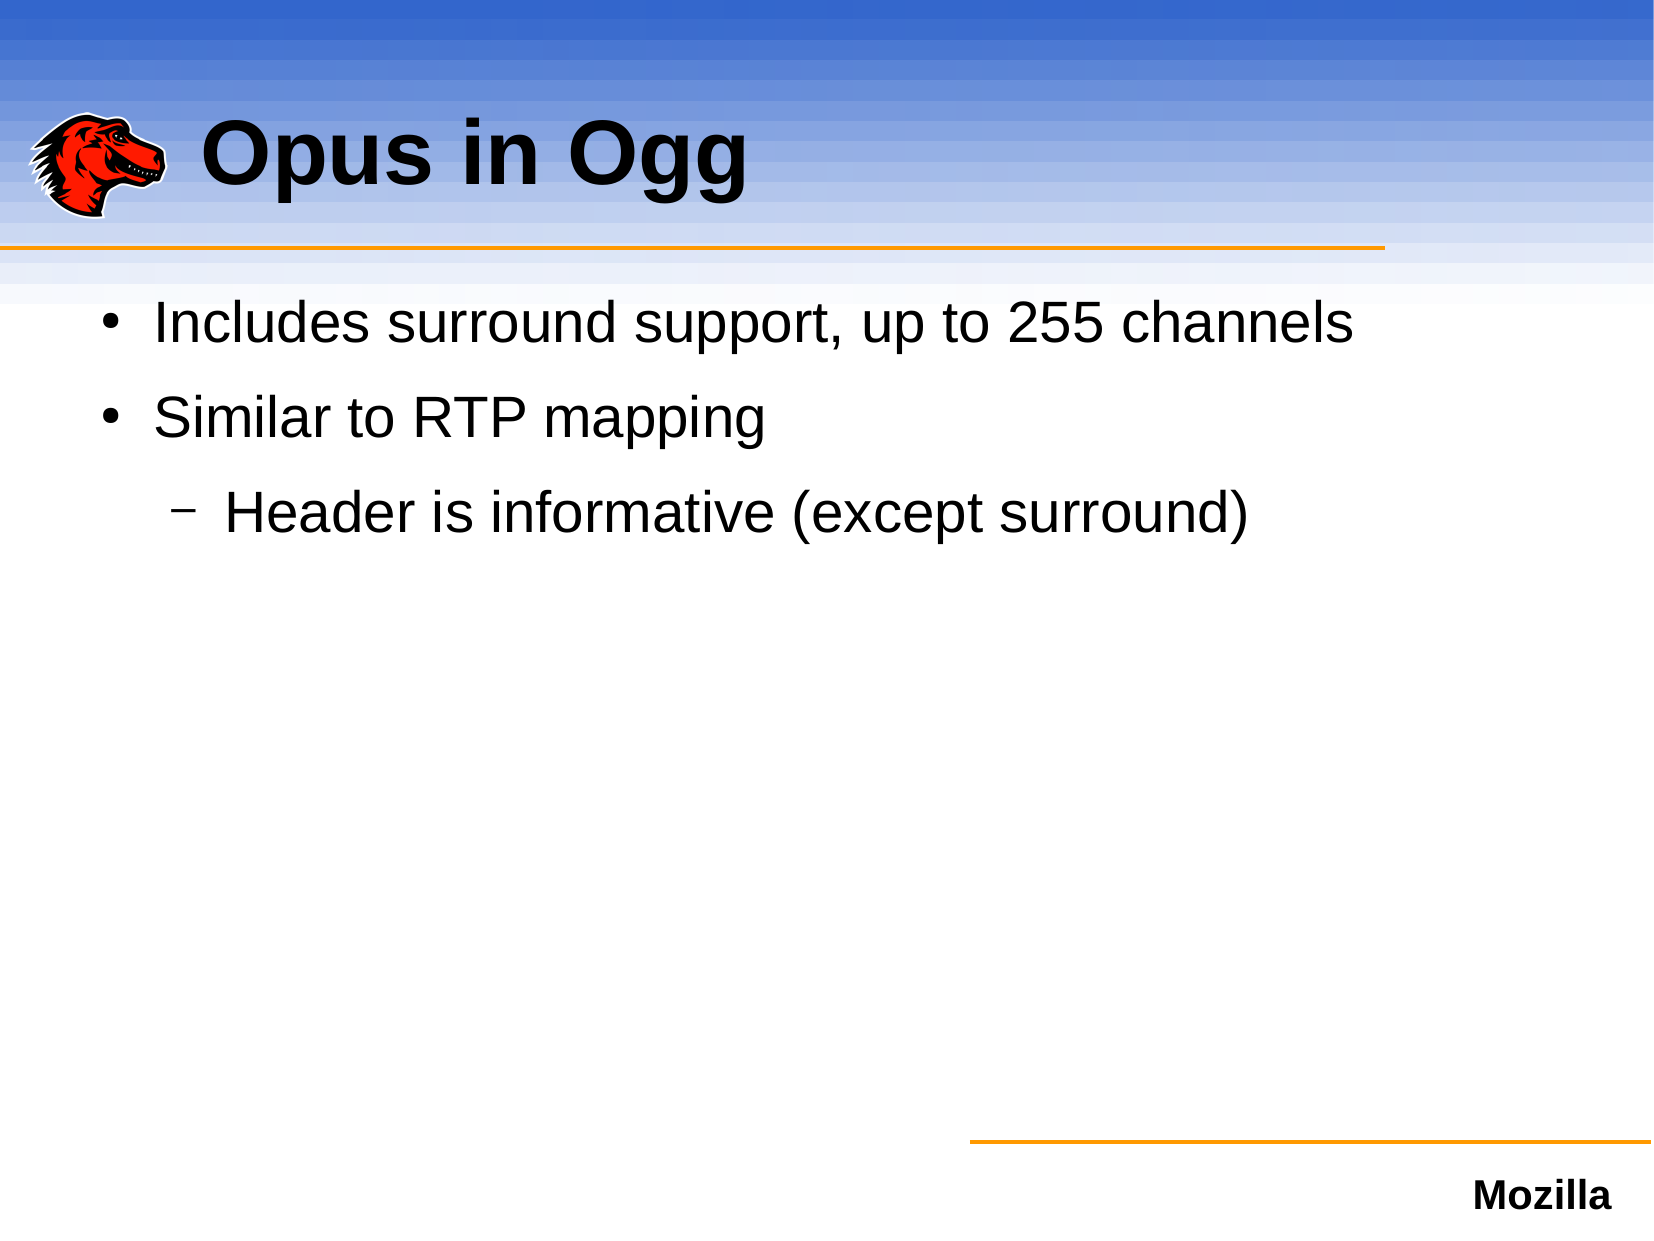

# Opus in Ogg
Includes surround support, up to 255 channels
Similar to RTP mapping
Header is informative (except surround)